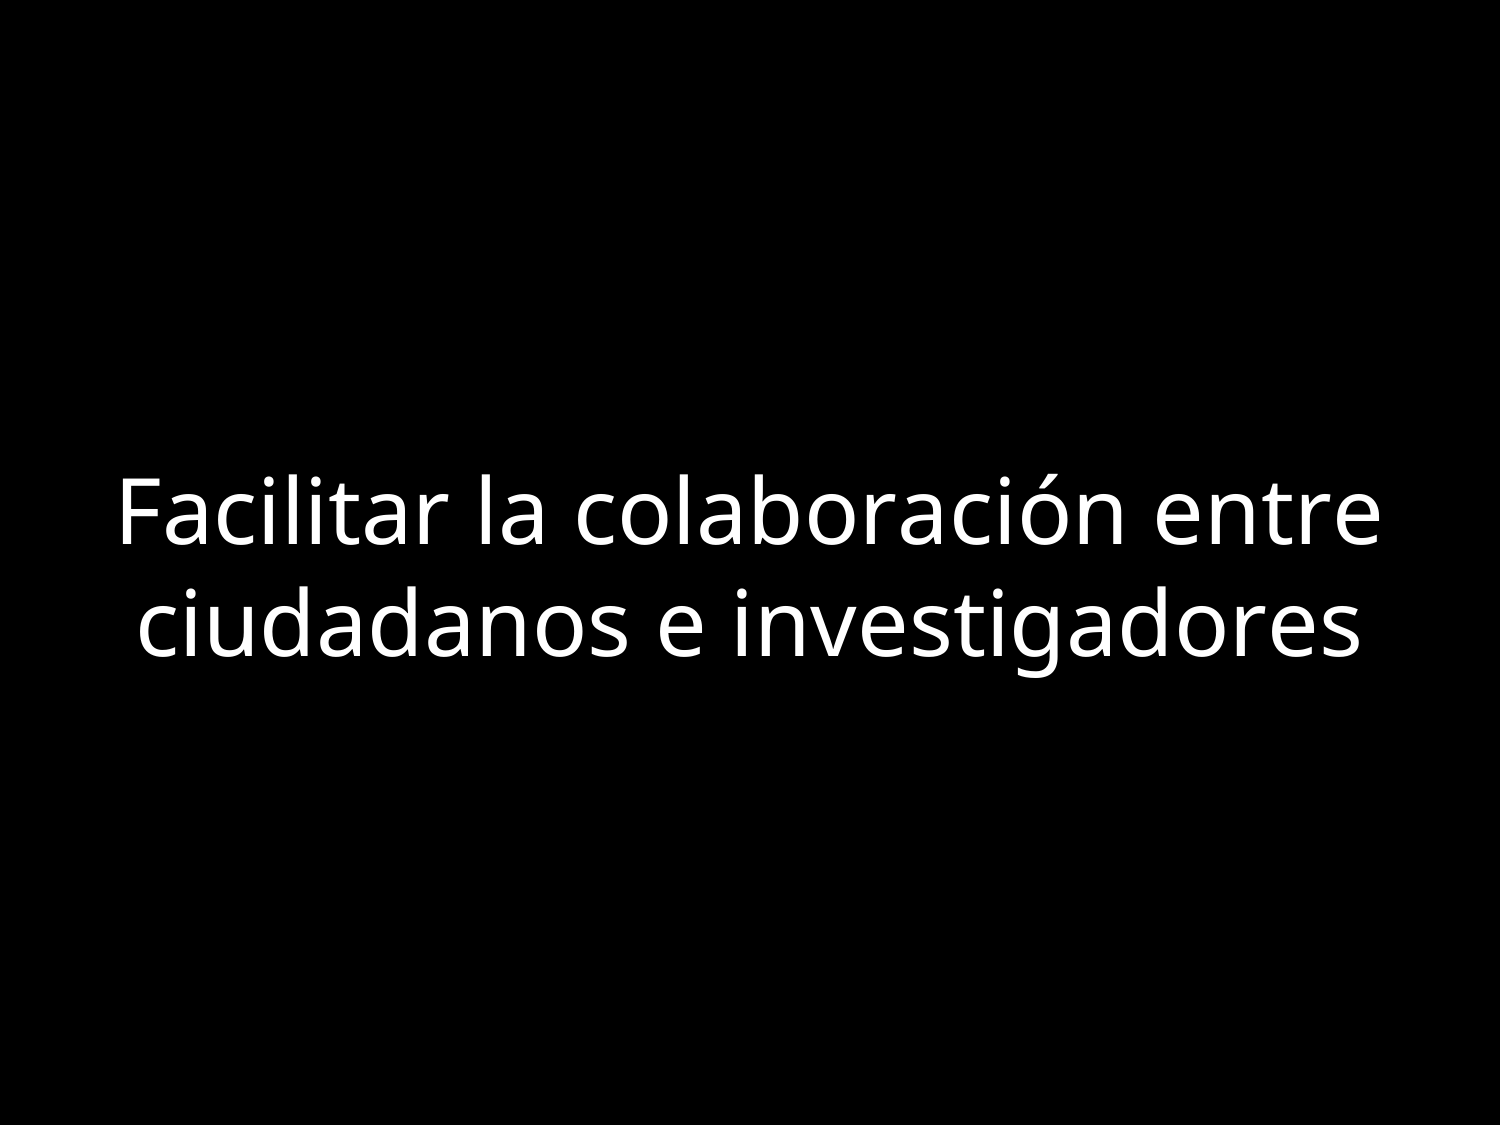

# Facilitar la colaboración entre ciudadanos e investigadores